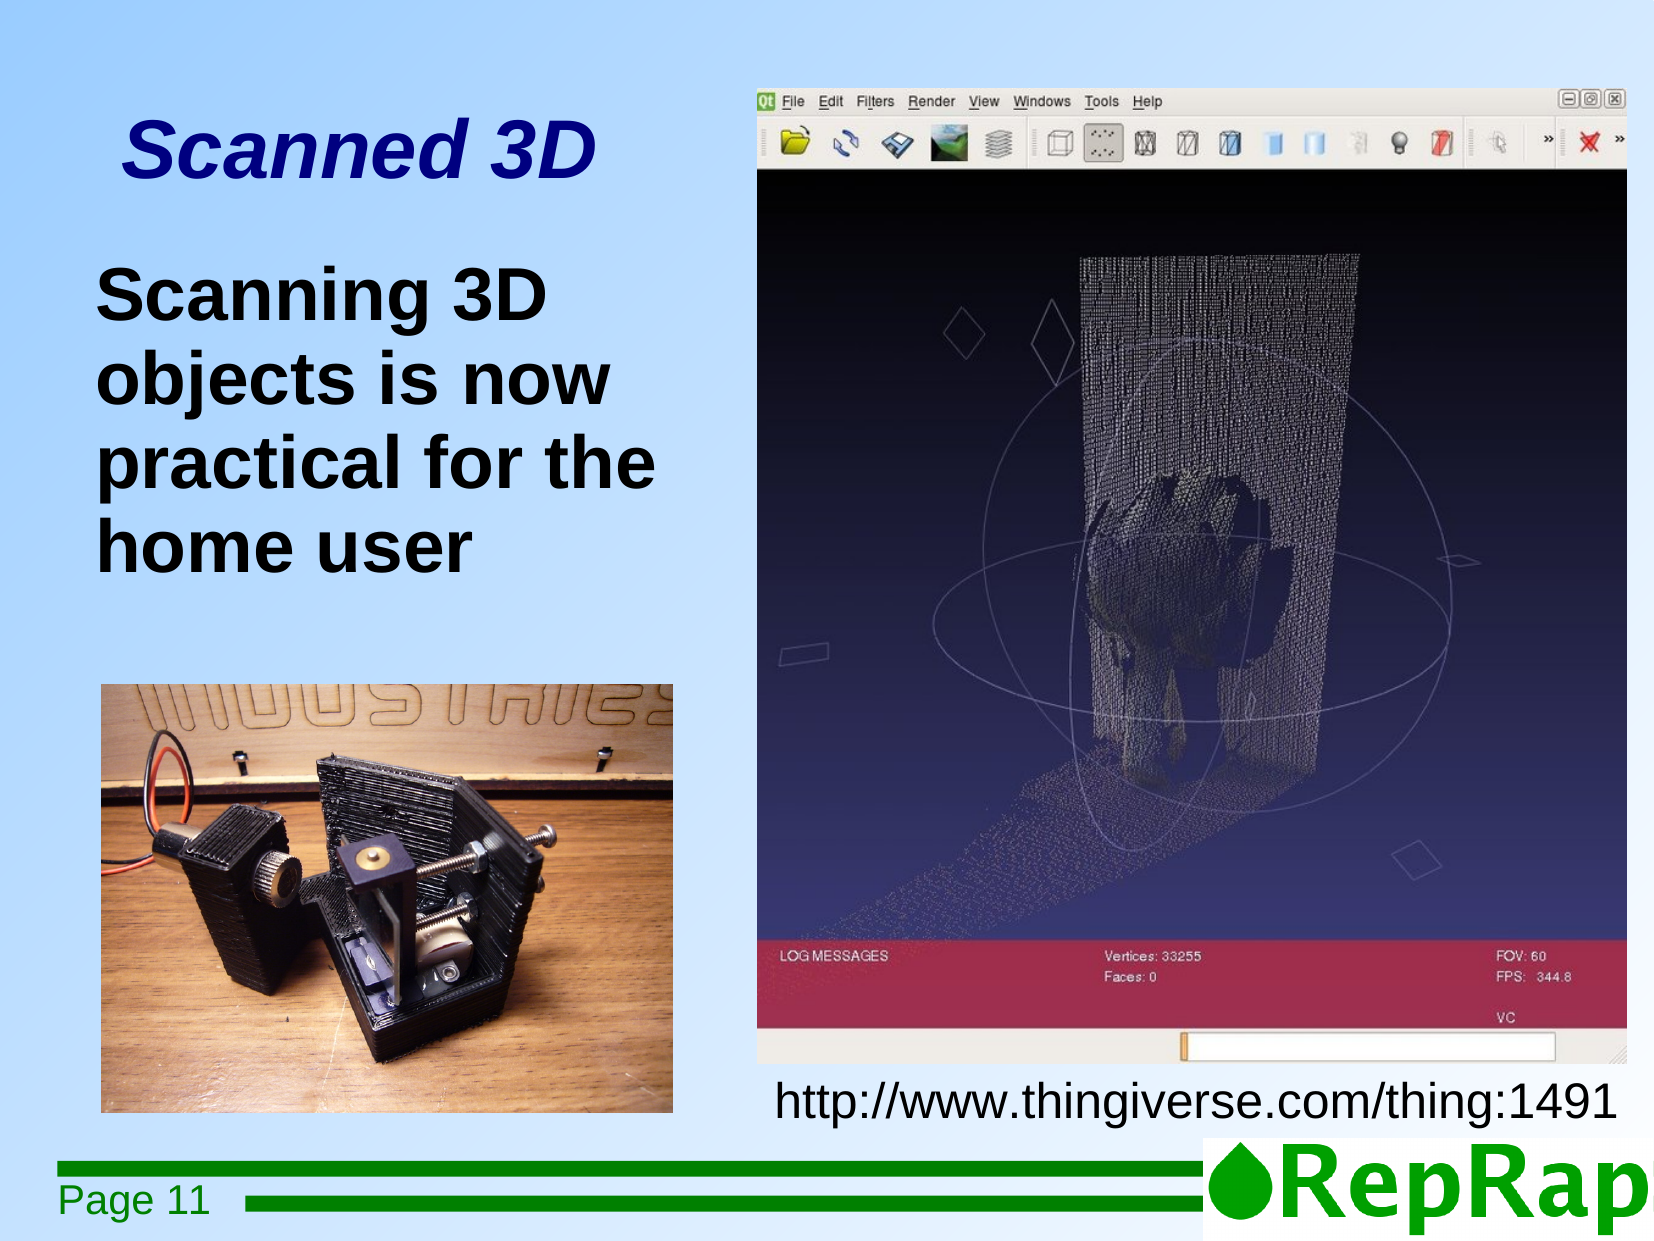

# Scanned 3D
Scanning 3D objects is now practical for the home user
http://www.thingiverse.com/thing:1491